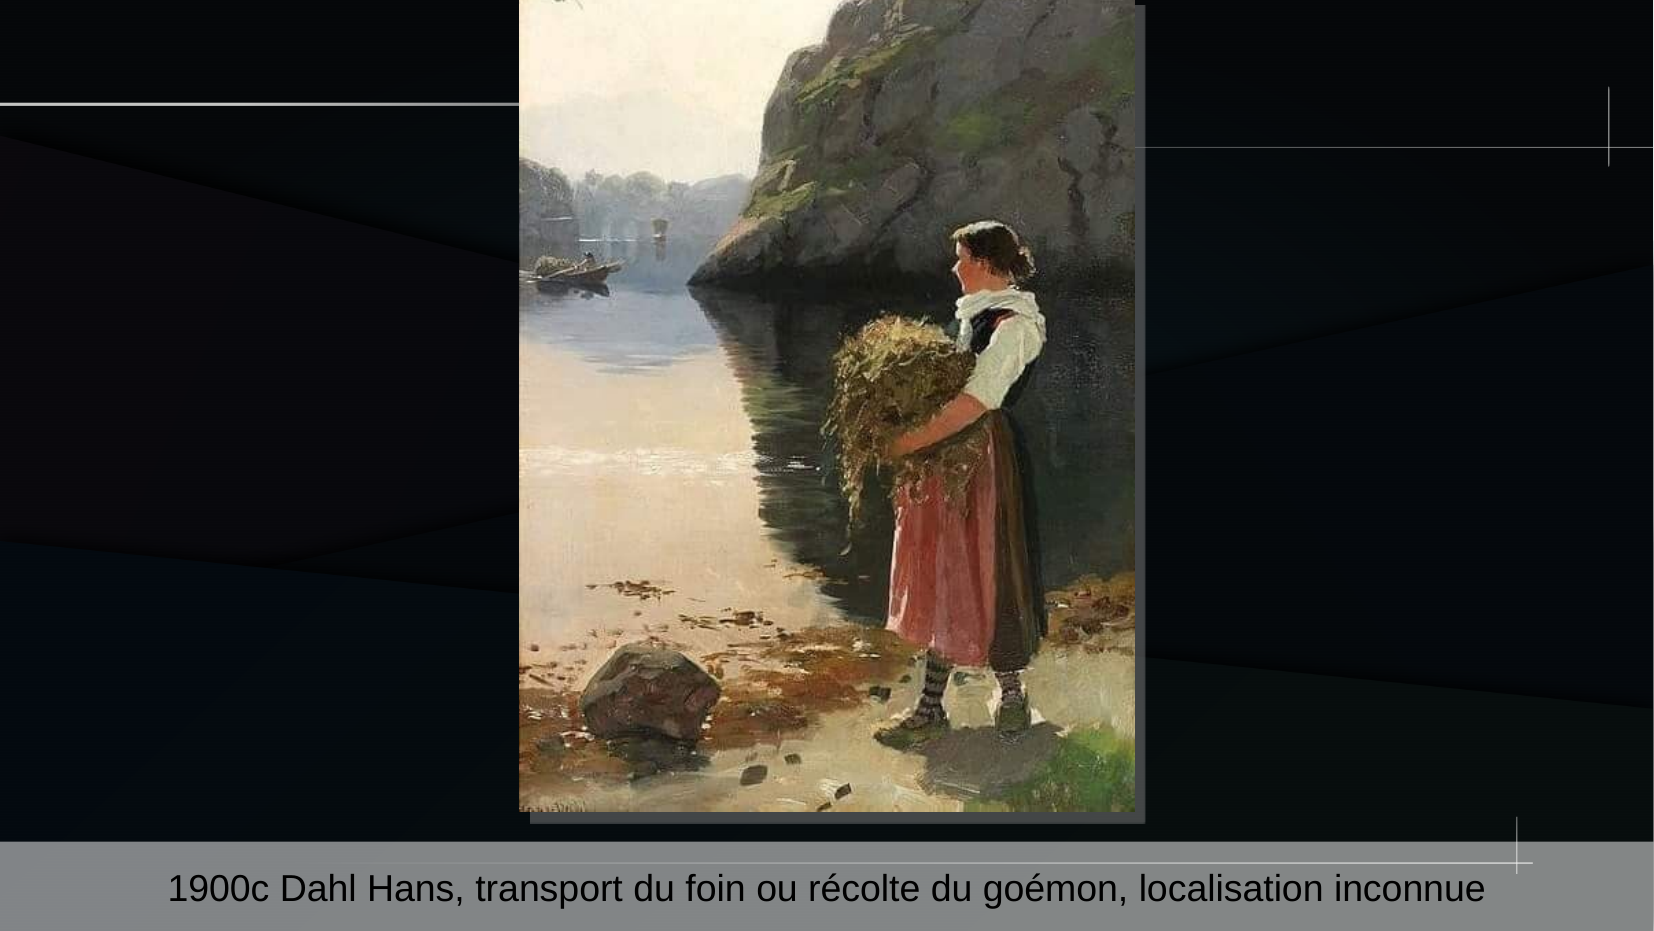

1900c Dahl Hans, transport du foin ou récolte du goémon, localisation inconnue